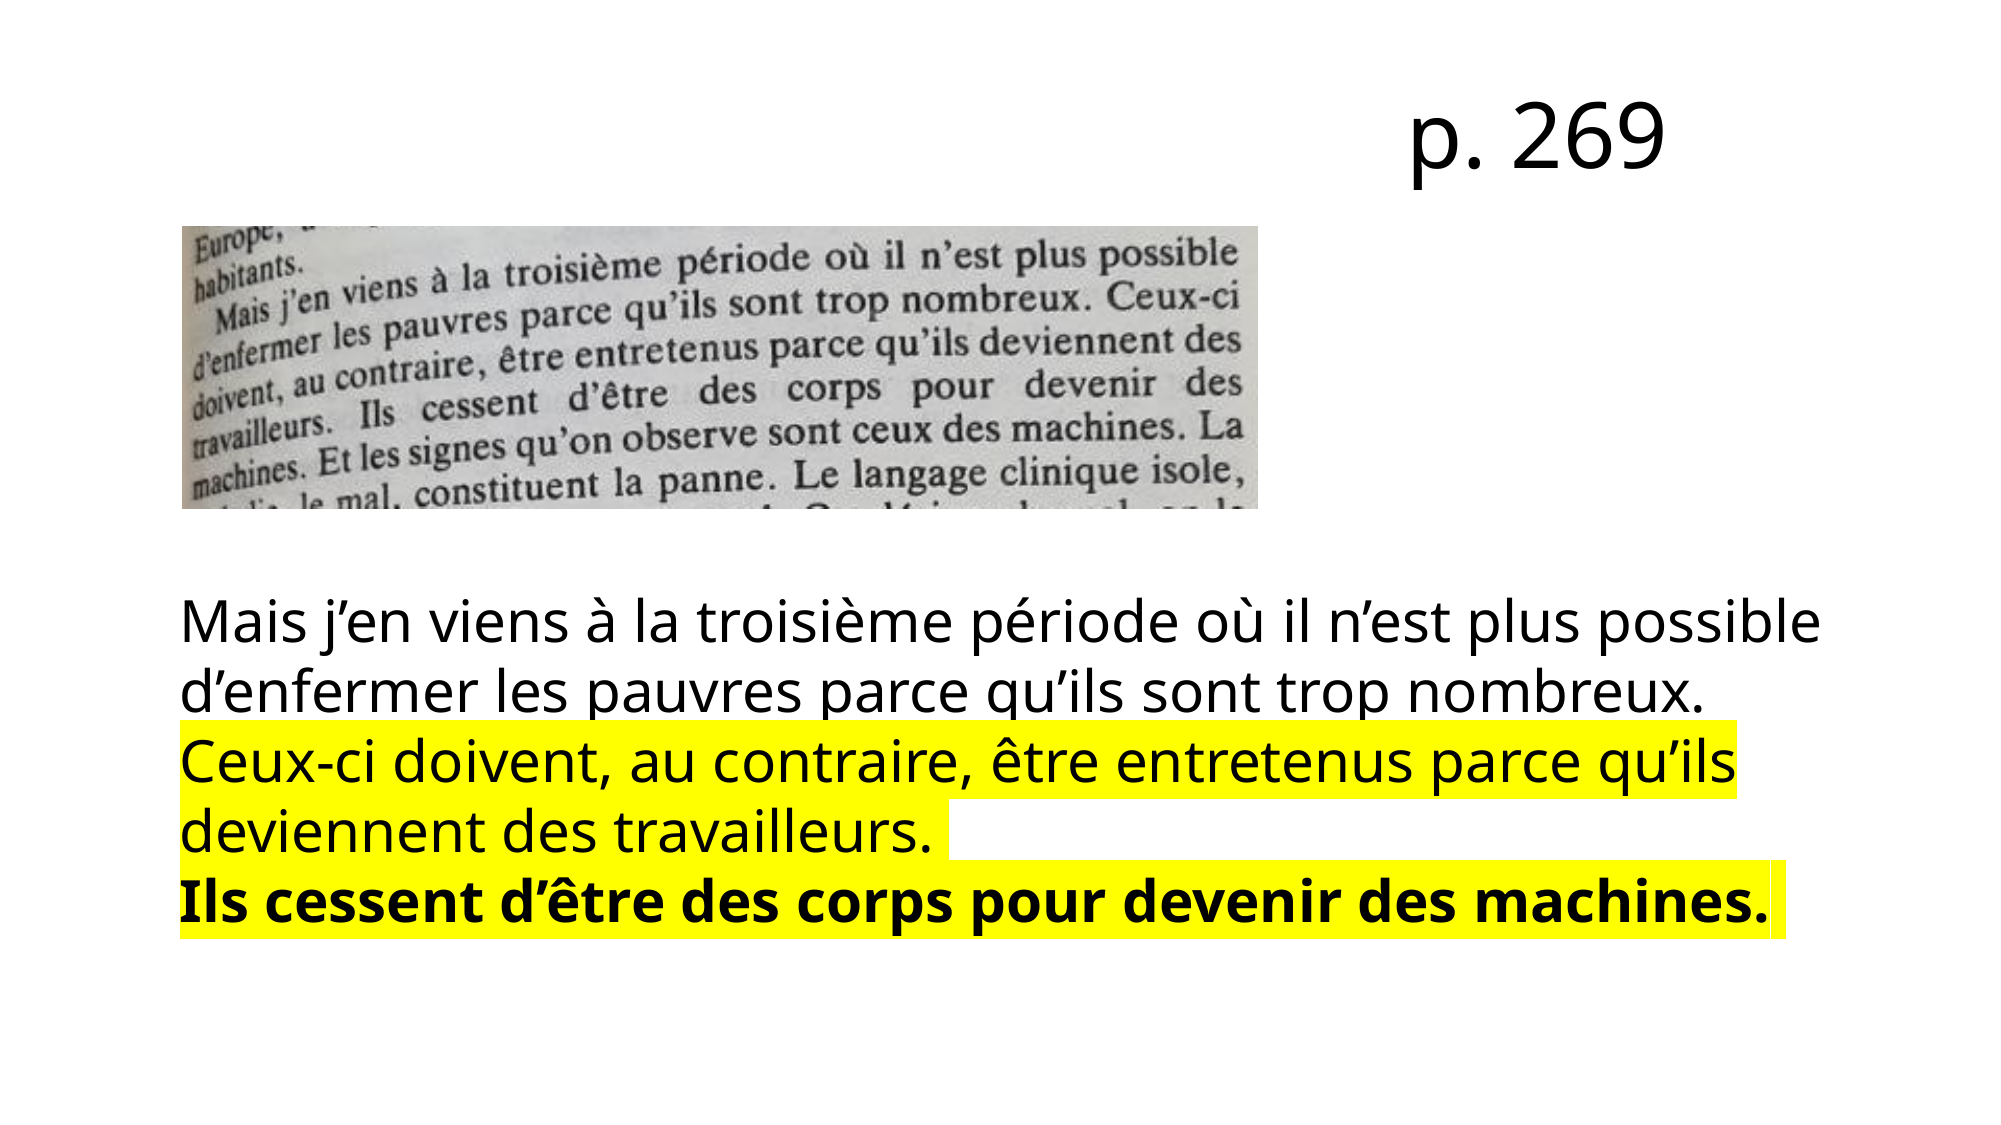

# p. 269
Mais j’en viens à la troisième période où il n’est plus possible d’enfermer les pauvres parce qu’ils sont trop nombreux.
Ceux-ci doivent, au contraire, être entretenus parce qu’ils deviennent des travailleurs.
Ils cessent d’être des corps pour devenir des machines.